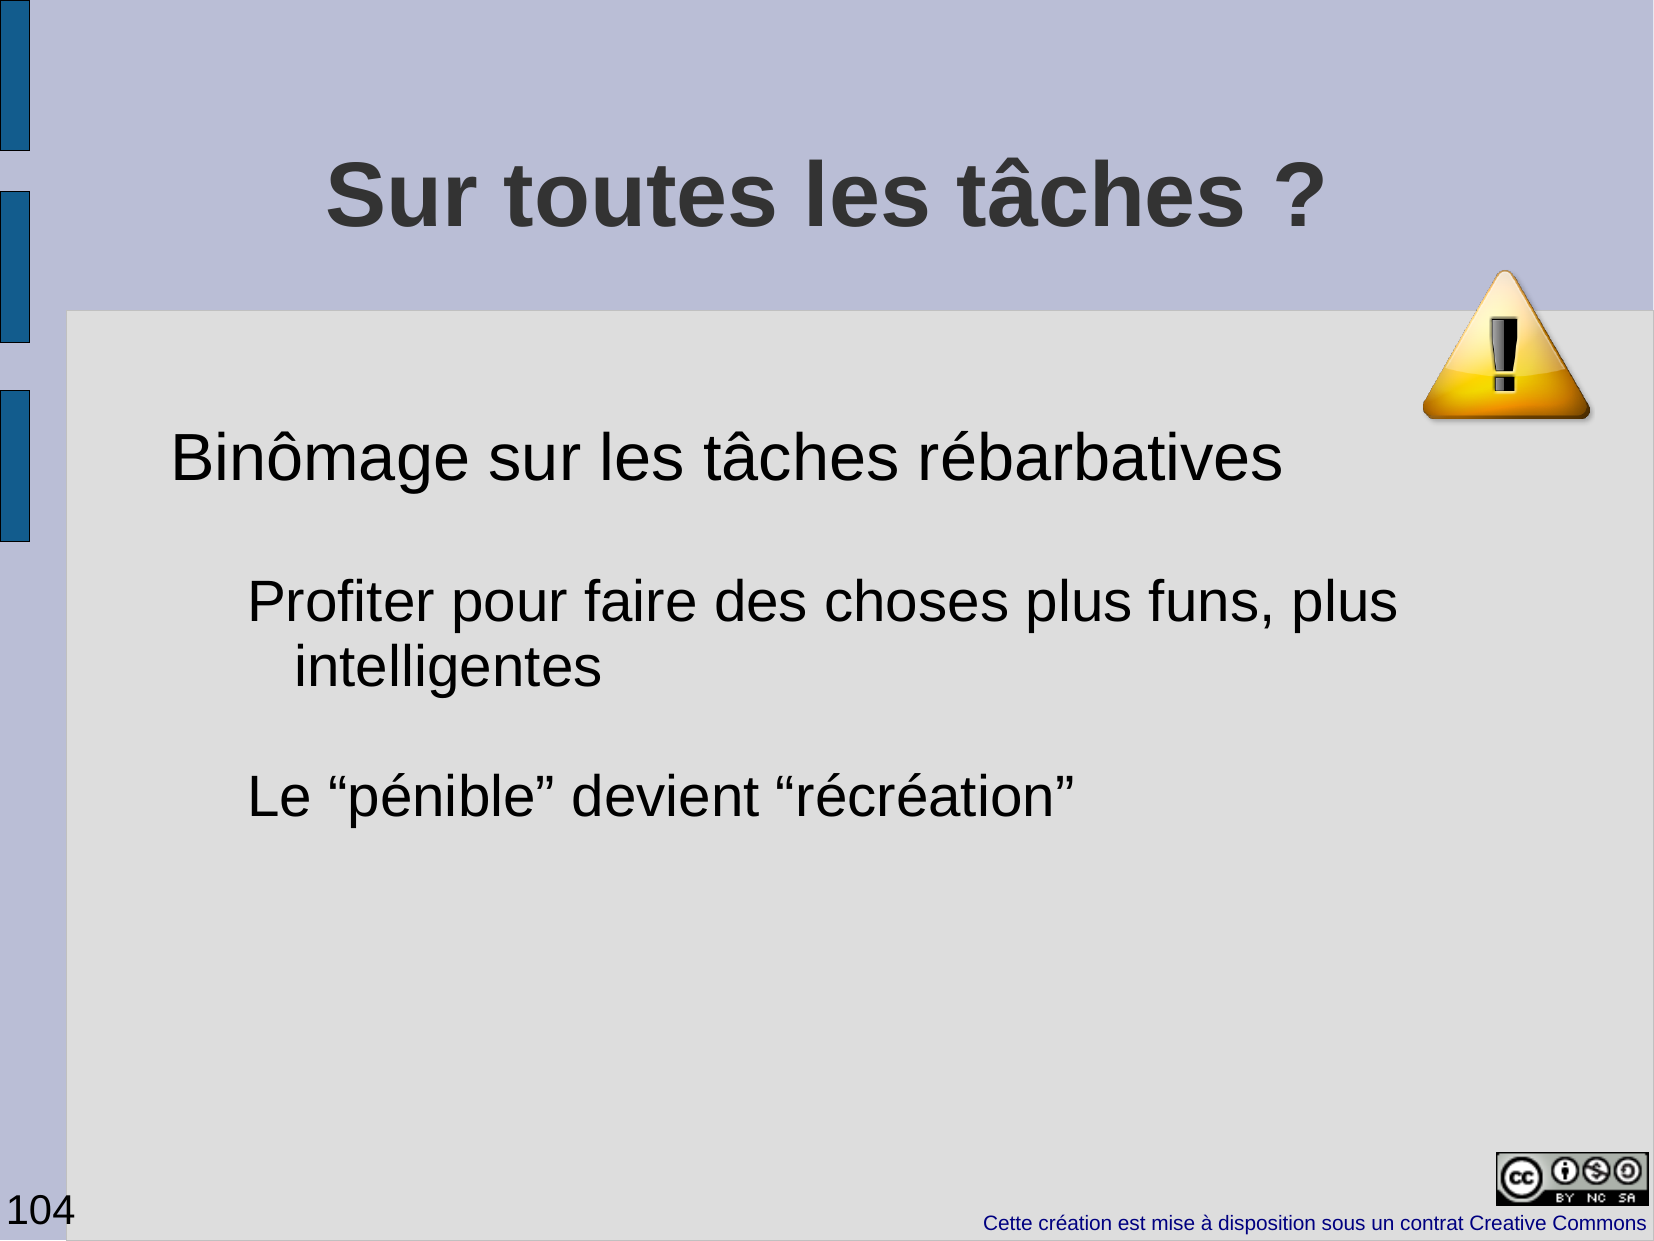

# Sur toutes les tâches ?
Binômage sur les tâches rébarbatives
Profiter pour faire des choses plus funs, plus intelligentes
Le “pénible” devient “récréation”